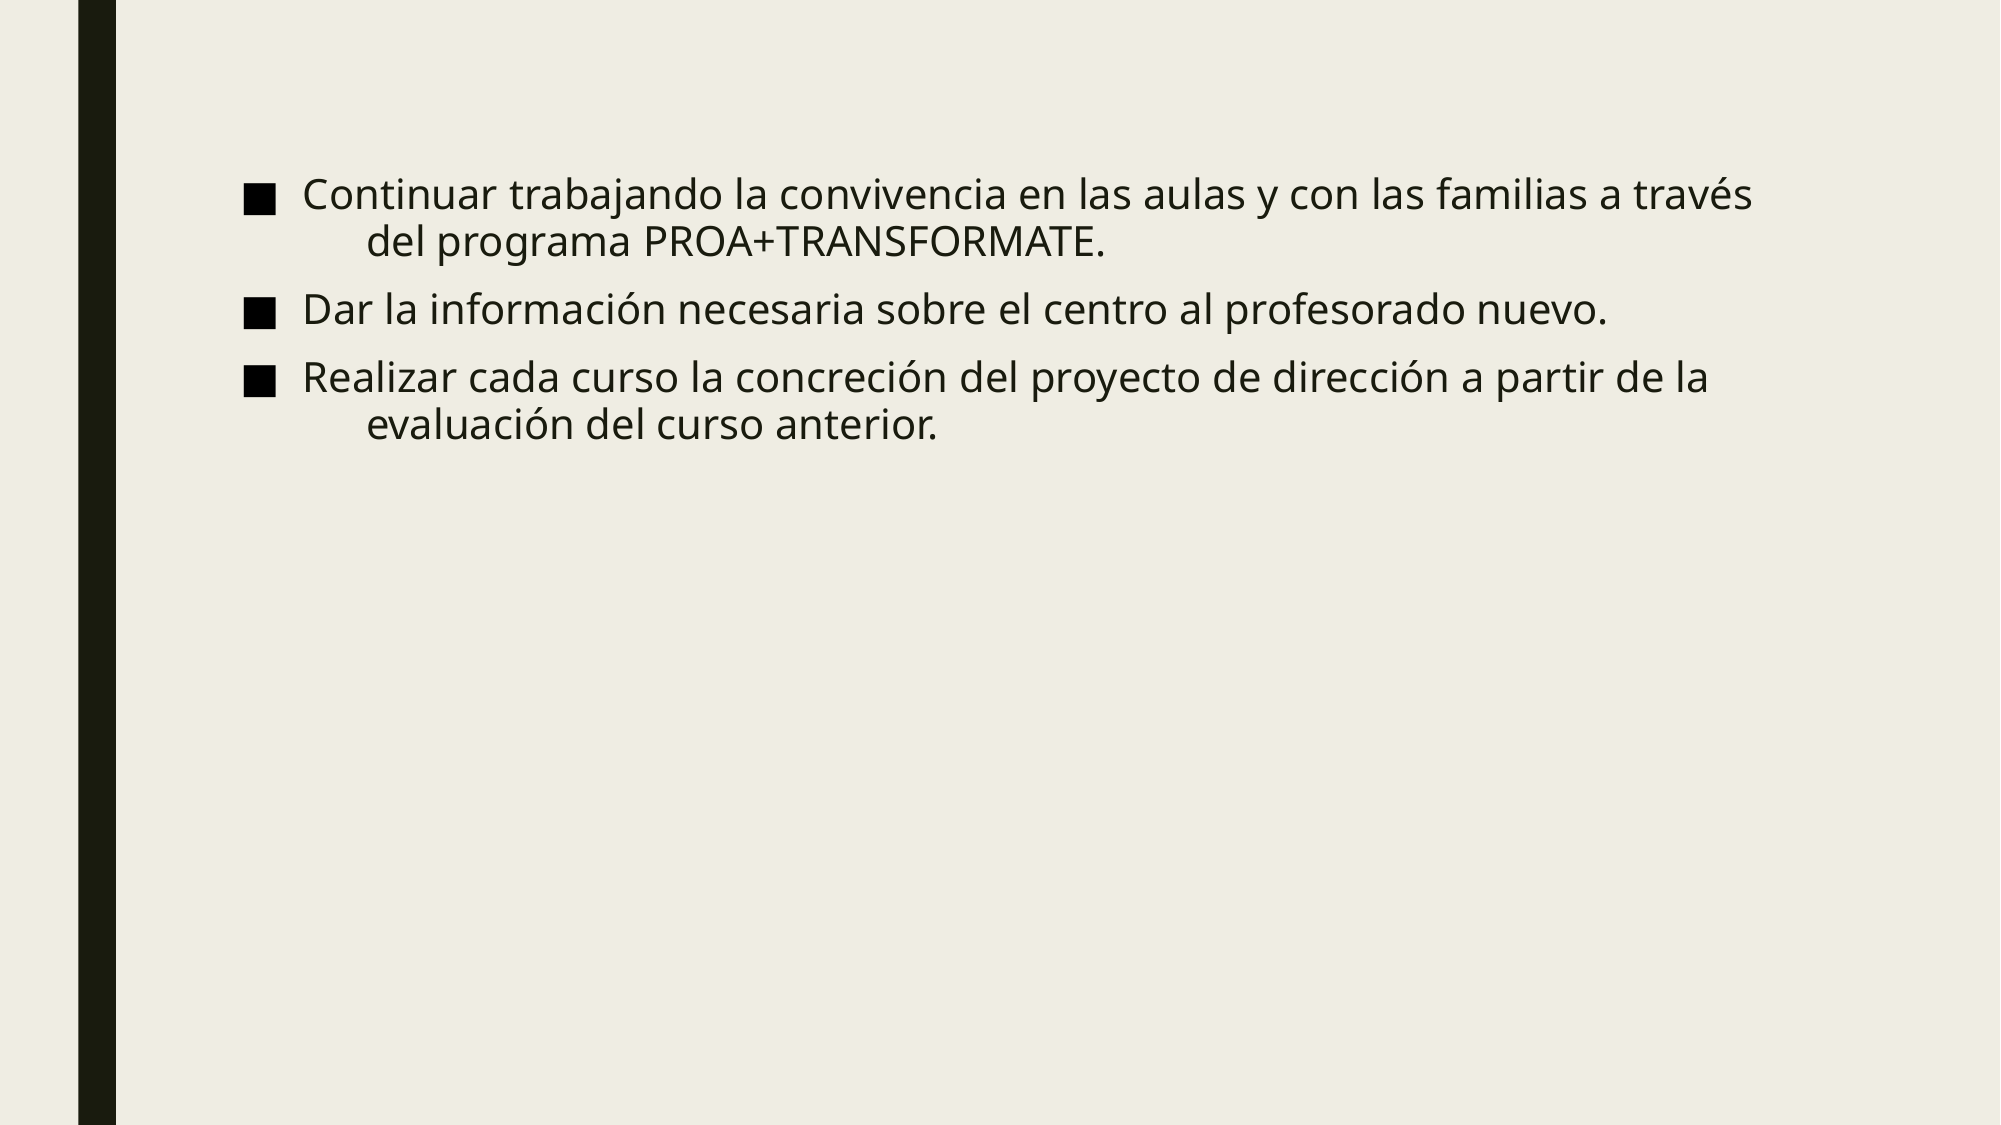

# Continuar trabajando la convivencia en las aulas y con las familias a través del programa PROA+TRANSFORMATE.
Dar la información necesaria sobre el centro al profesorado nuevo.
Realizar cada curso la concreción del proyecto de dirección a partir de la evaluación del curso anterior.